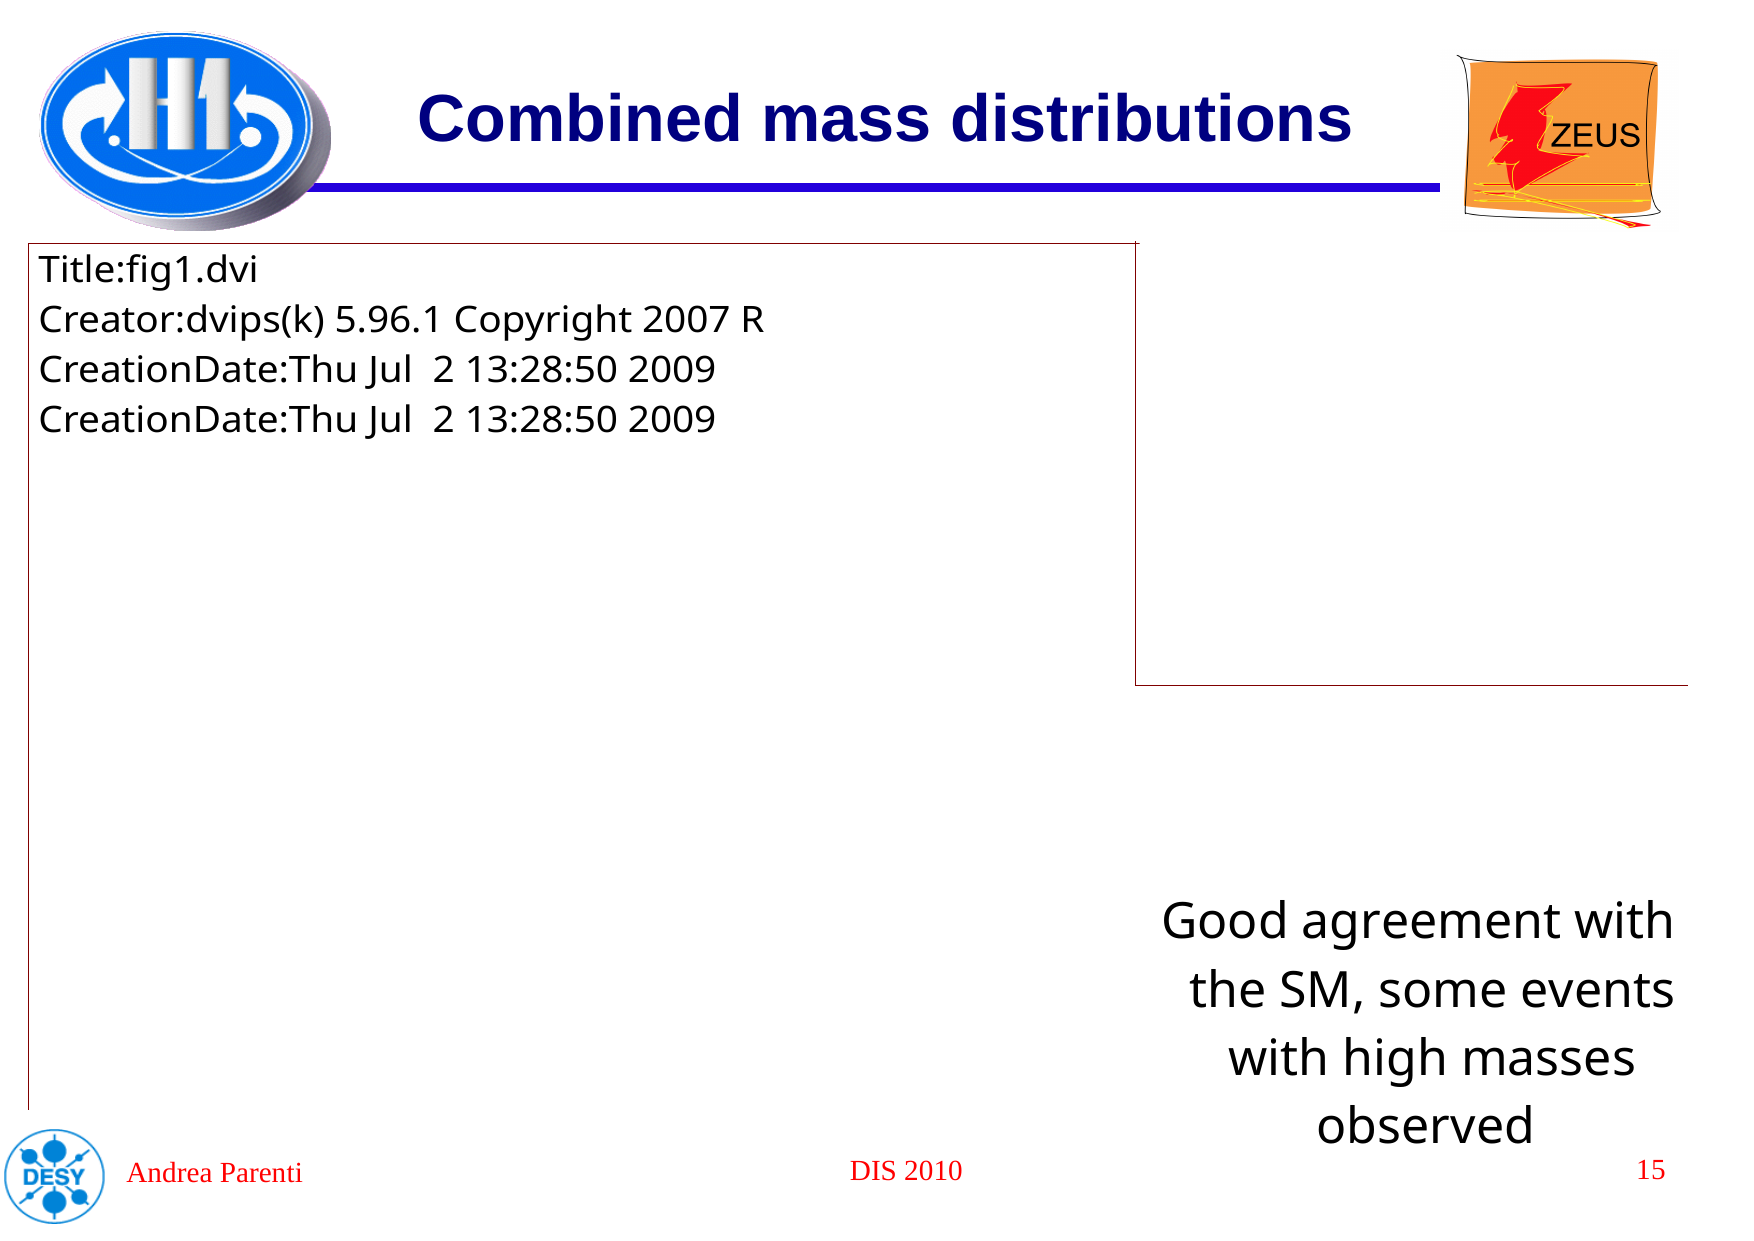

# Combined mass distributions
 Good agreement with the SM, some events with high masses observed
15